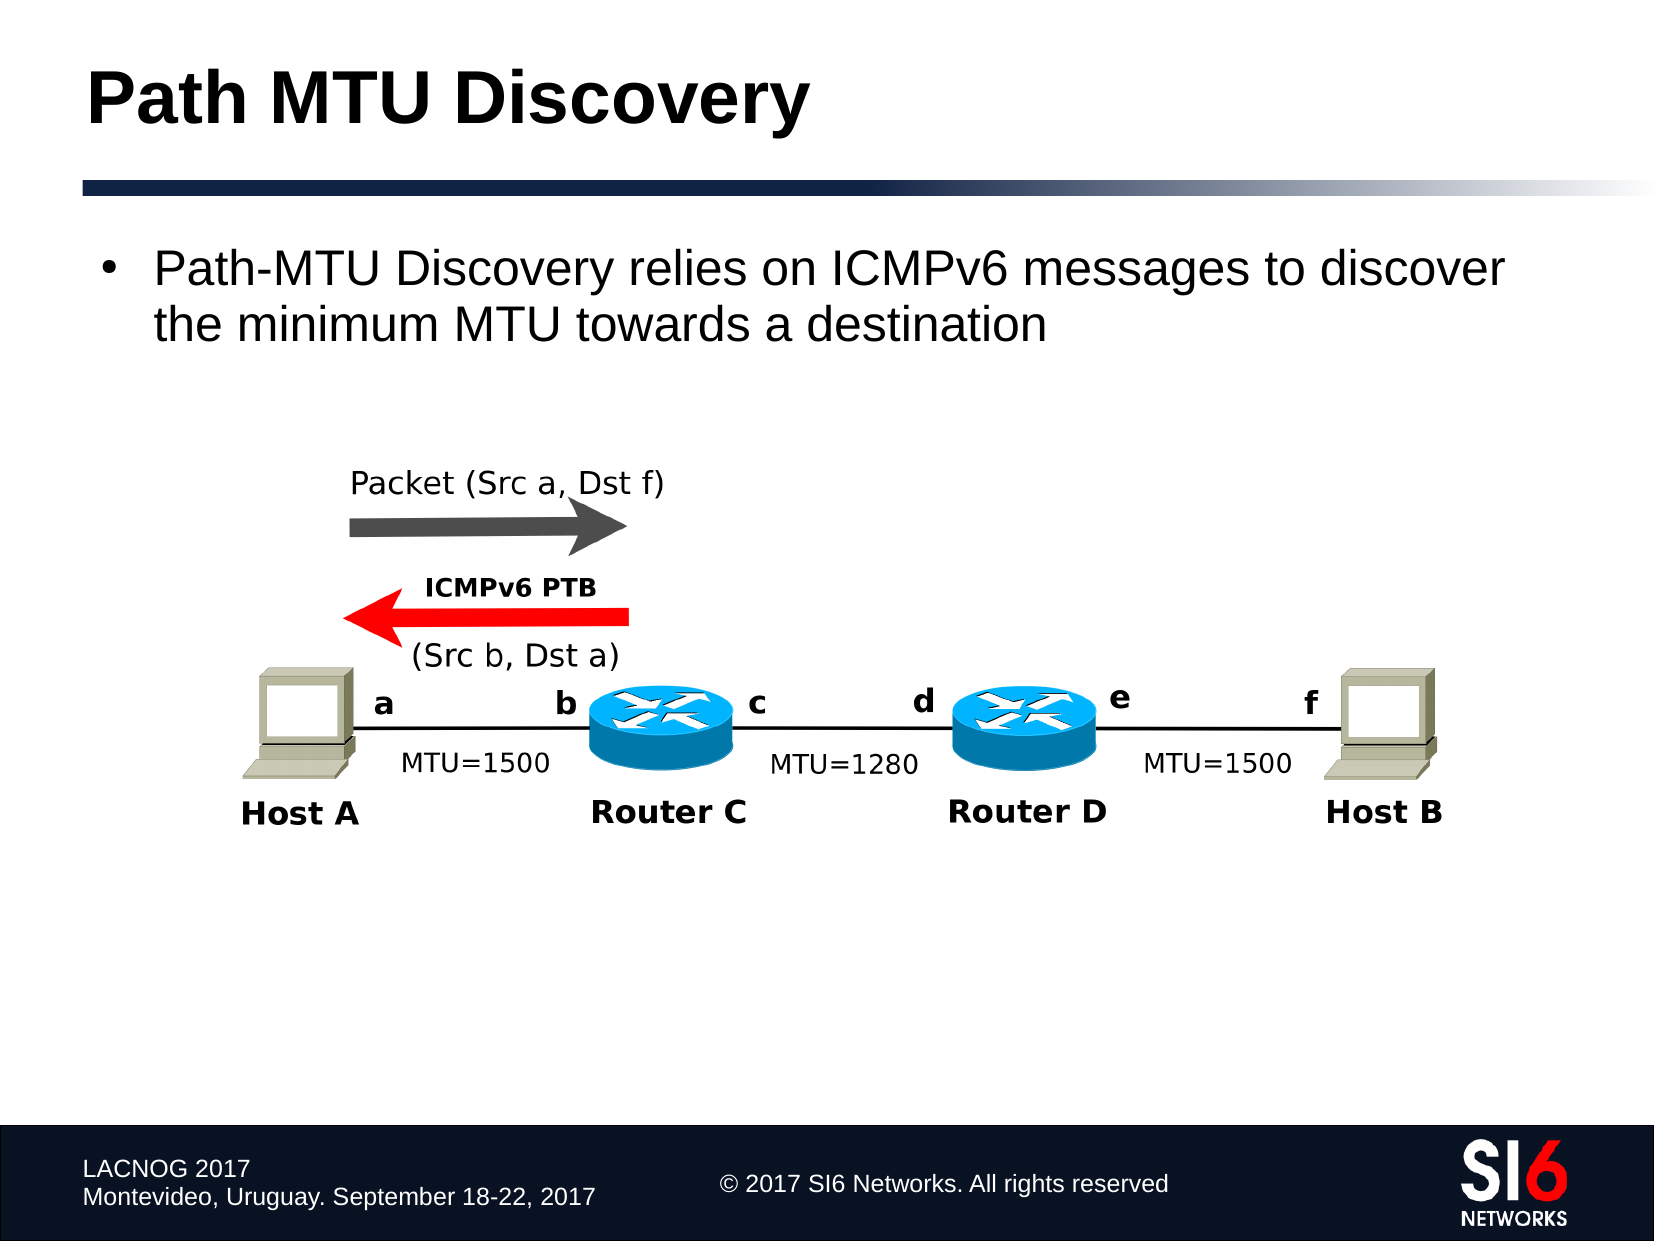

# Path MTU Discovery
Path-MTU Discovery relies on ICMPv6 messages to discover the minimum MTU towards a destination